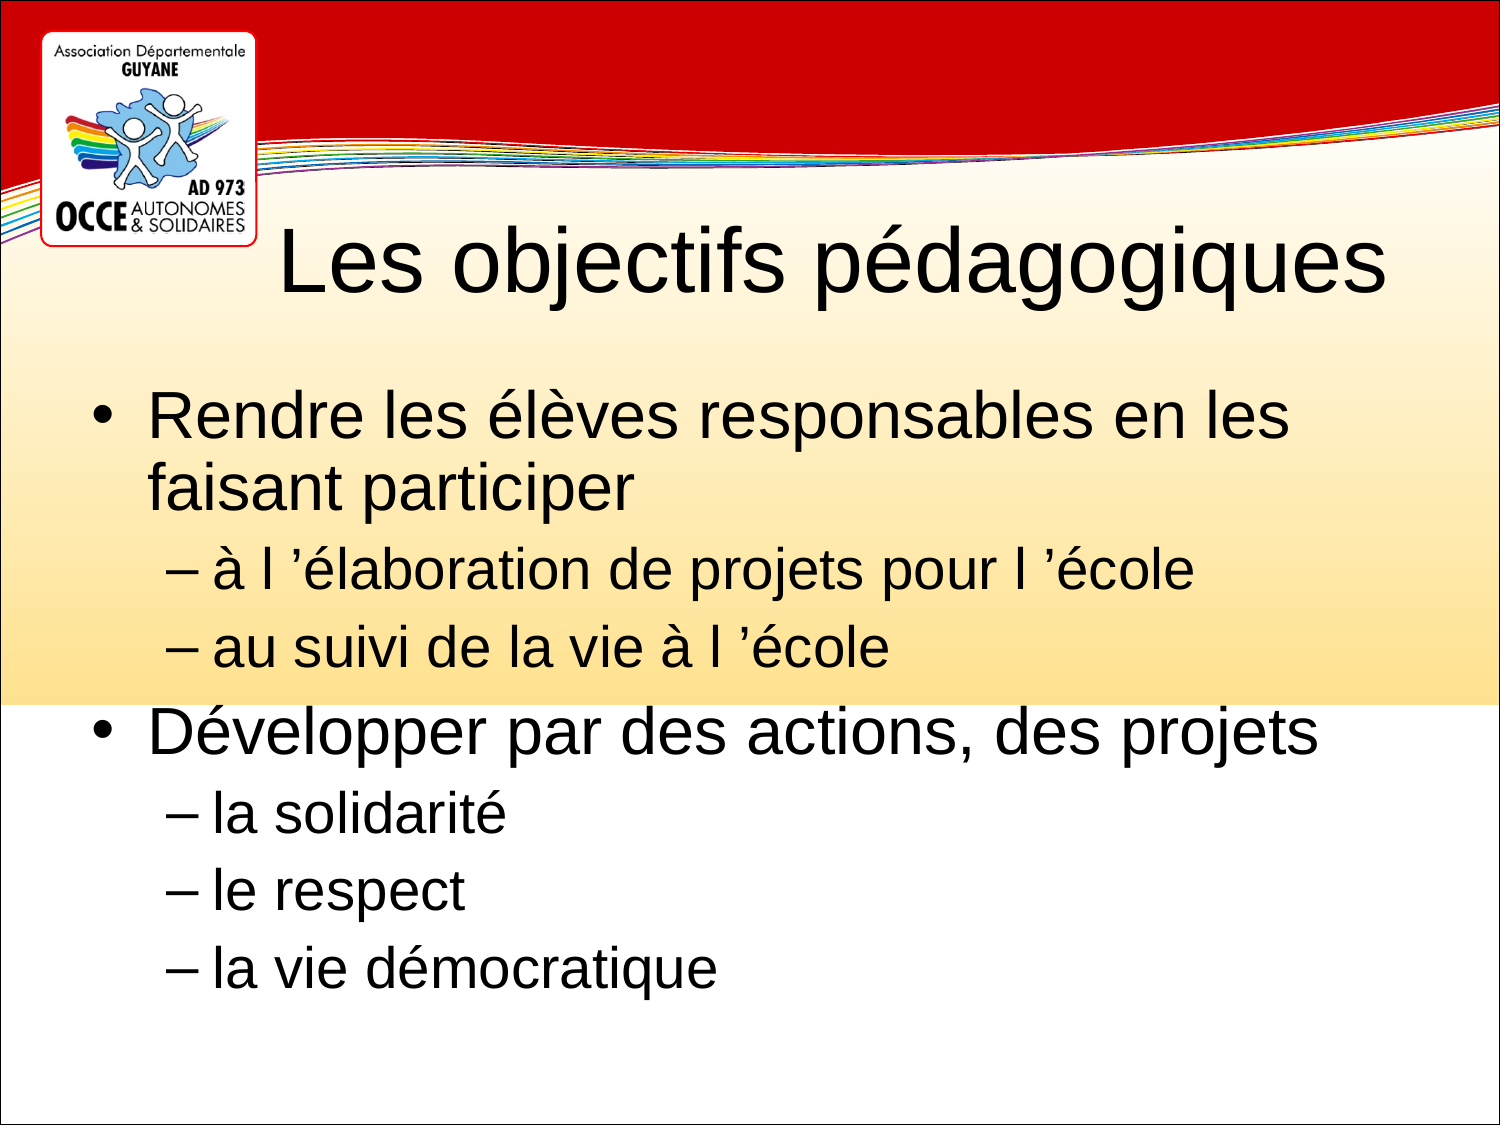

# Les objectifs pédagogiques
Rendre les élèves responsables en les faisant participer
à l ’élaboration de projets pour l ’école
au suivi de la vie à l ’école
Développer par des actions, des projets
la solidarité
le respect
la vie démocratique